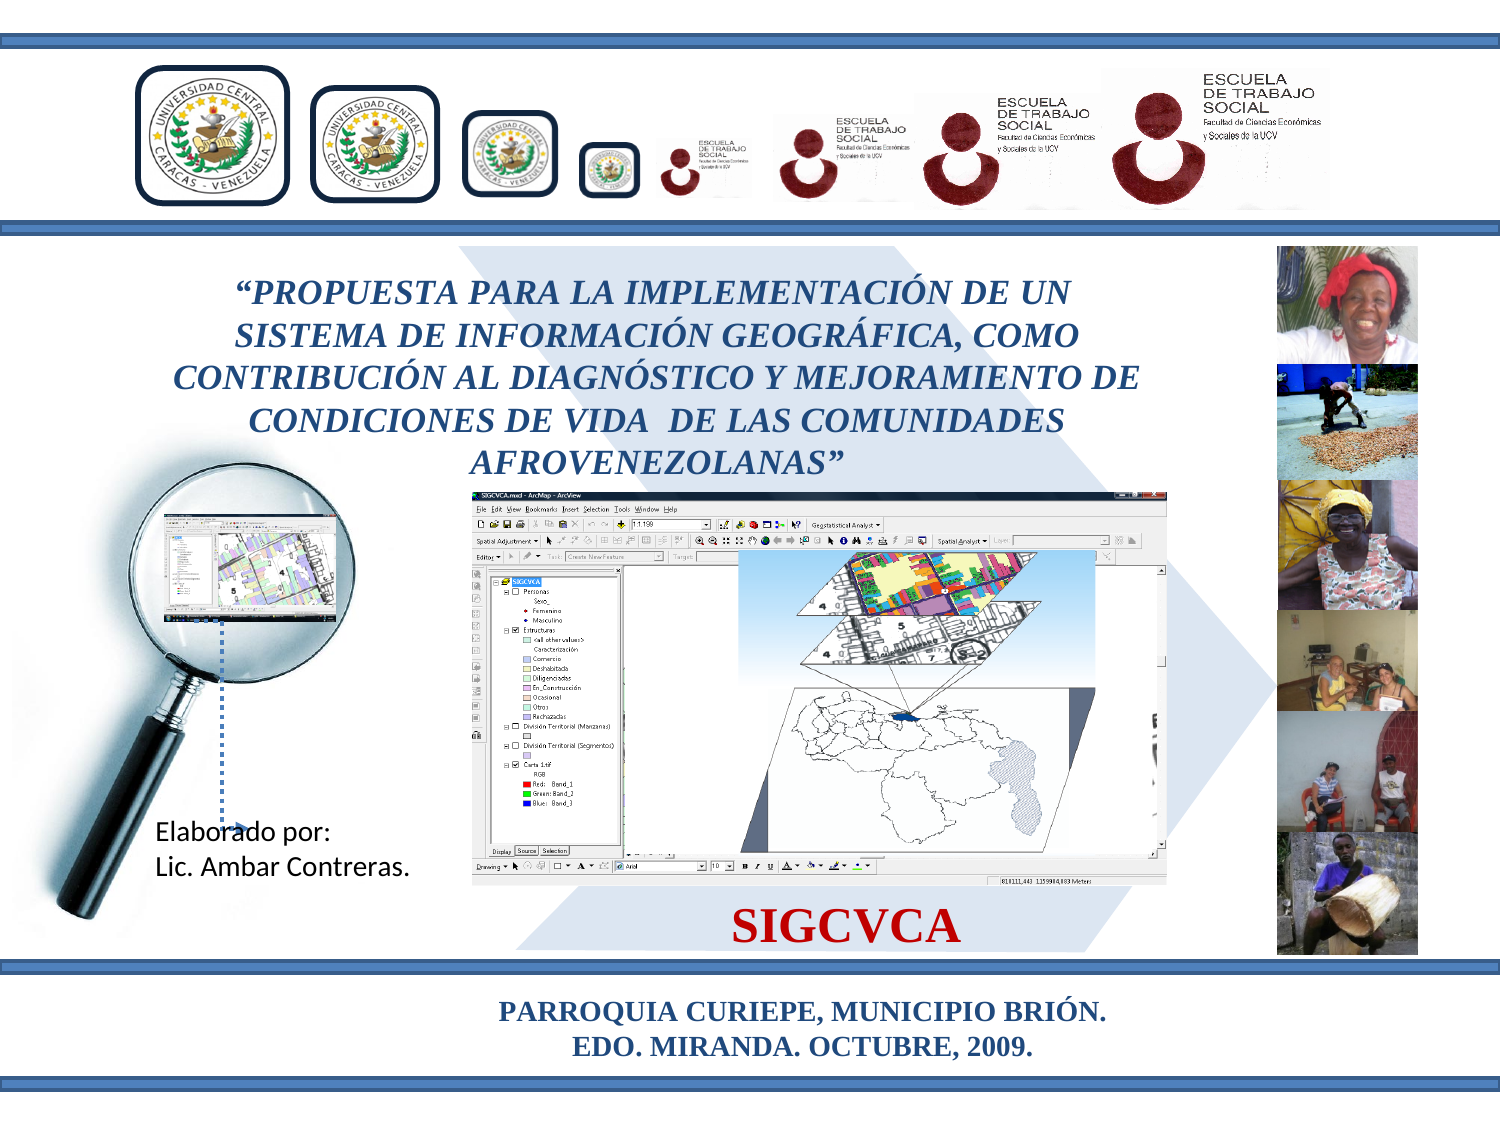

“PROPUESTA PARA LA IMPLEMENTACIÓN DE UN
SISTEMA DE INFORMACIÓN GEOGRÁFICA, COMO CONTRIBUCIÓN AL DIAGNÓSTICO Y MEJORAMIENTO DE CONDICIONES DE VIDA DE LAS COMUNIDADES AFROVENEZOLANAS”
Elaborado por:
Lic. Ambar Contreras.
SIGCVCA
PARROQUIA CURIEPE, MUNICIPIO BRIÓN.
EDO. MIRANDA. OCTUBRE, 2009.